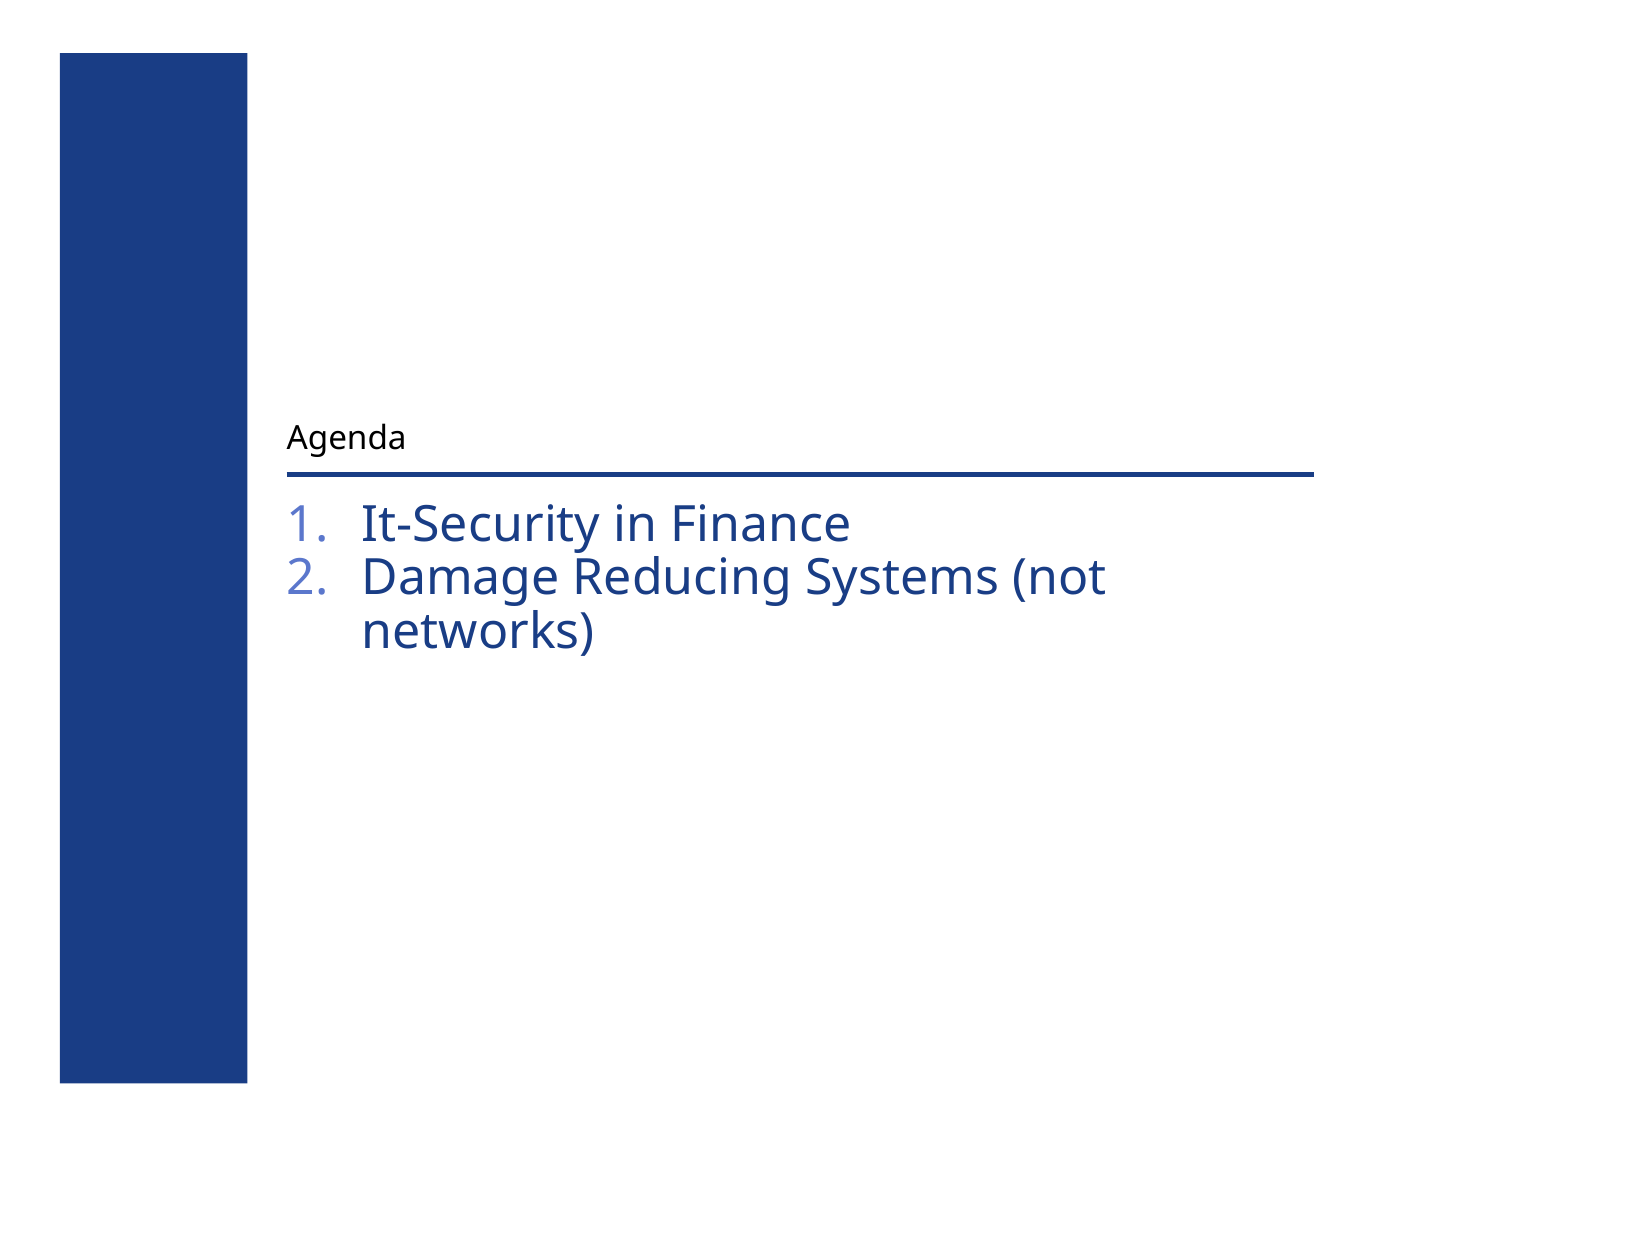

# Agenda
It-Security in Finance
Damage Reducing Systems (not networks)